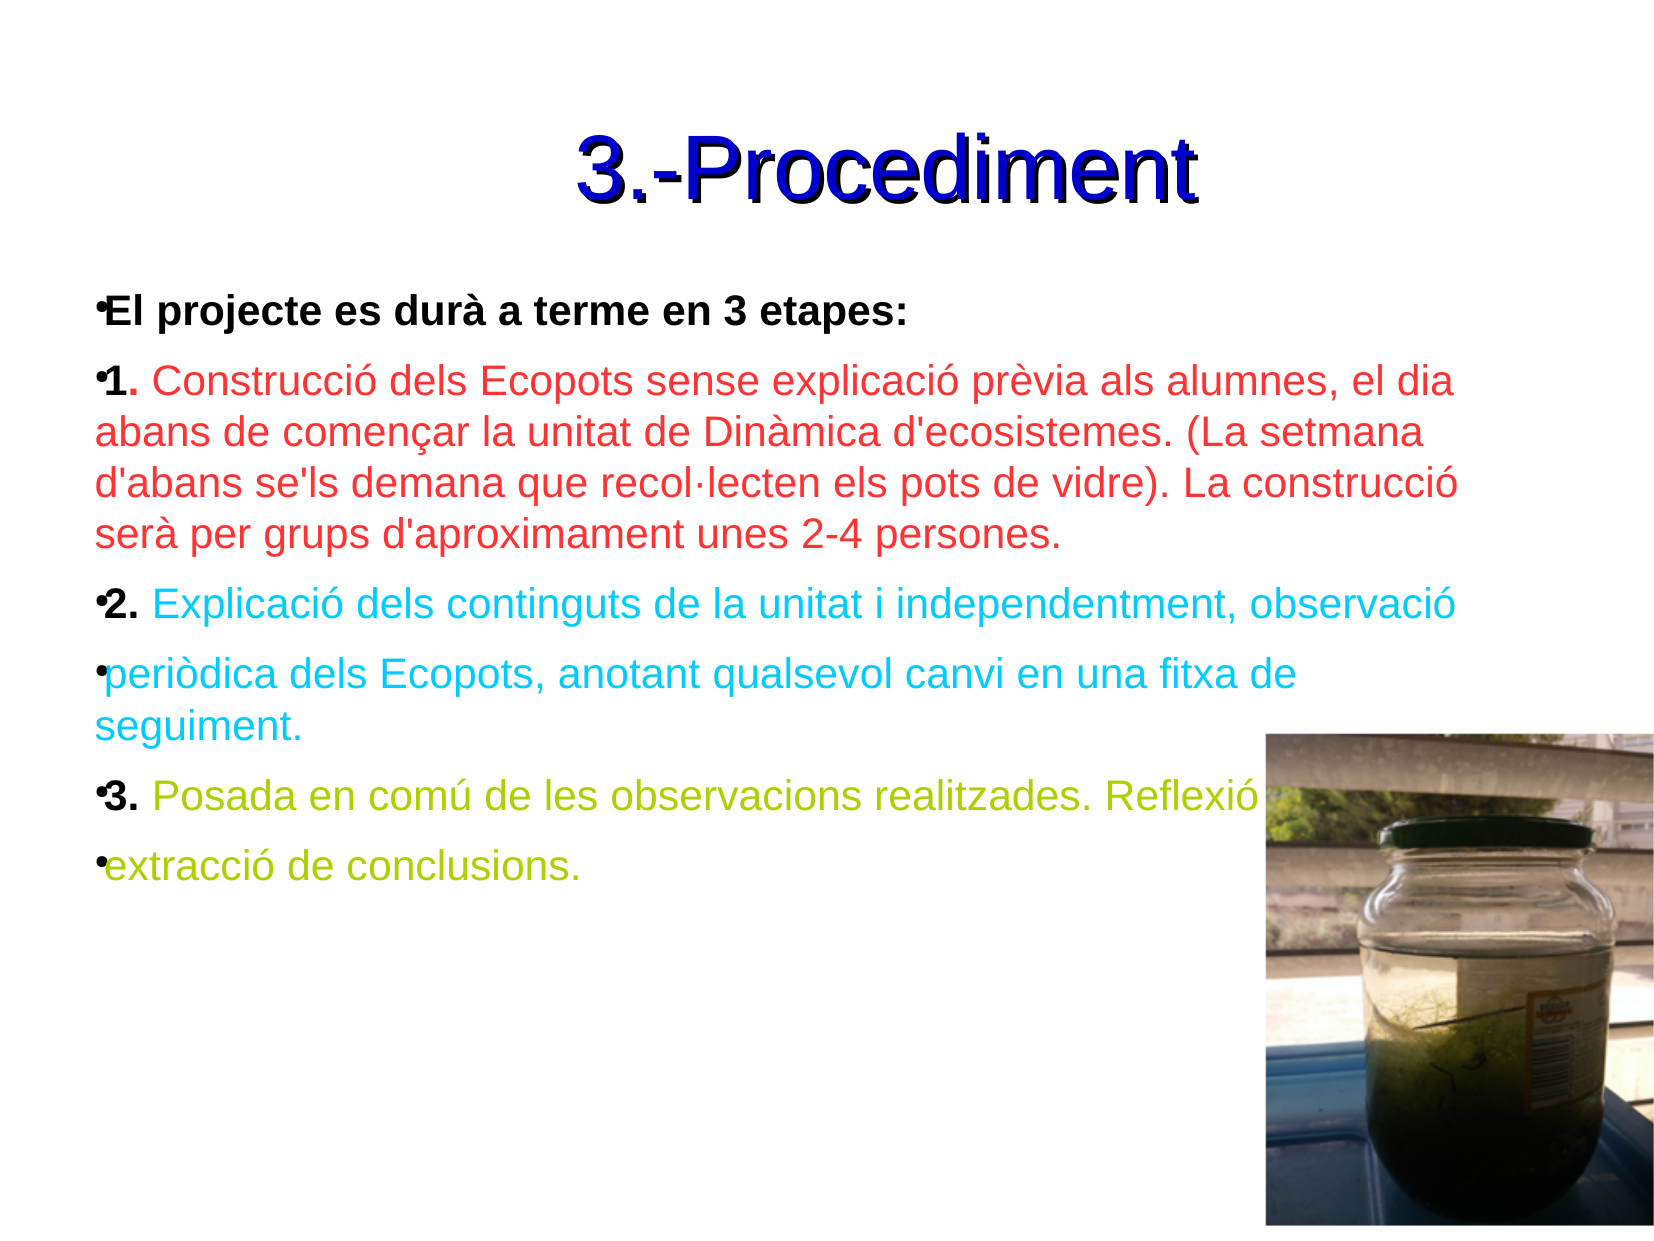

# 3.-Procediment
El projecte es durà a terme en 3 etapes:
1. Construcció dels Ecopots sense explicació prèvia als alumnes, el dia abans de començar la unitat de Dinàmica d'ecosistemes. (La setmana d'abans se'ls demana que recol·lecten els pots de vidre). La construcció serà per grups d'aproximament unes 2-4 persones.
2. Explicació dels continguts de la unitat i independentment, observació
periòdica dels Ecopots, anotant qualsevol canvi en una fitxa de seguiment.
3. Posada en comú de les observacions realitzades. Reflexió, valoració
extracció de conclusions.